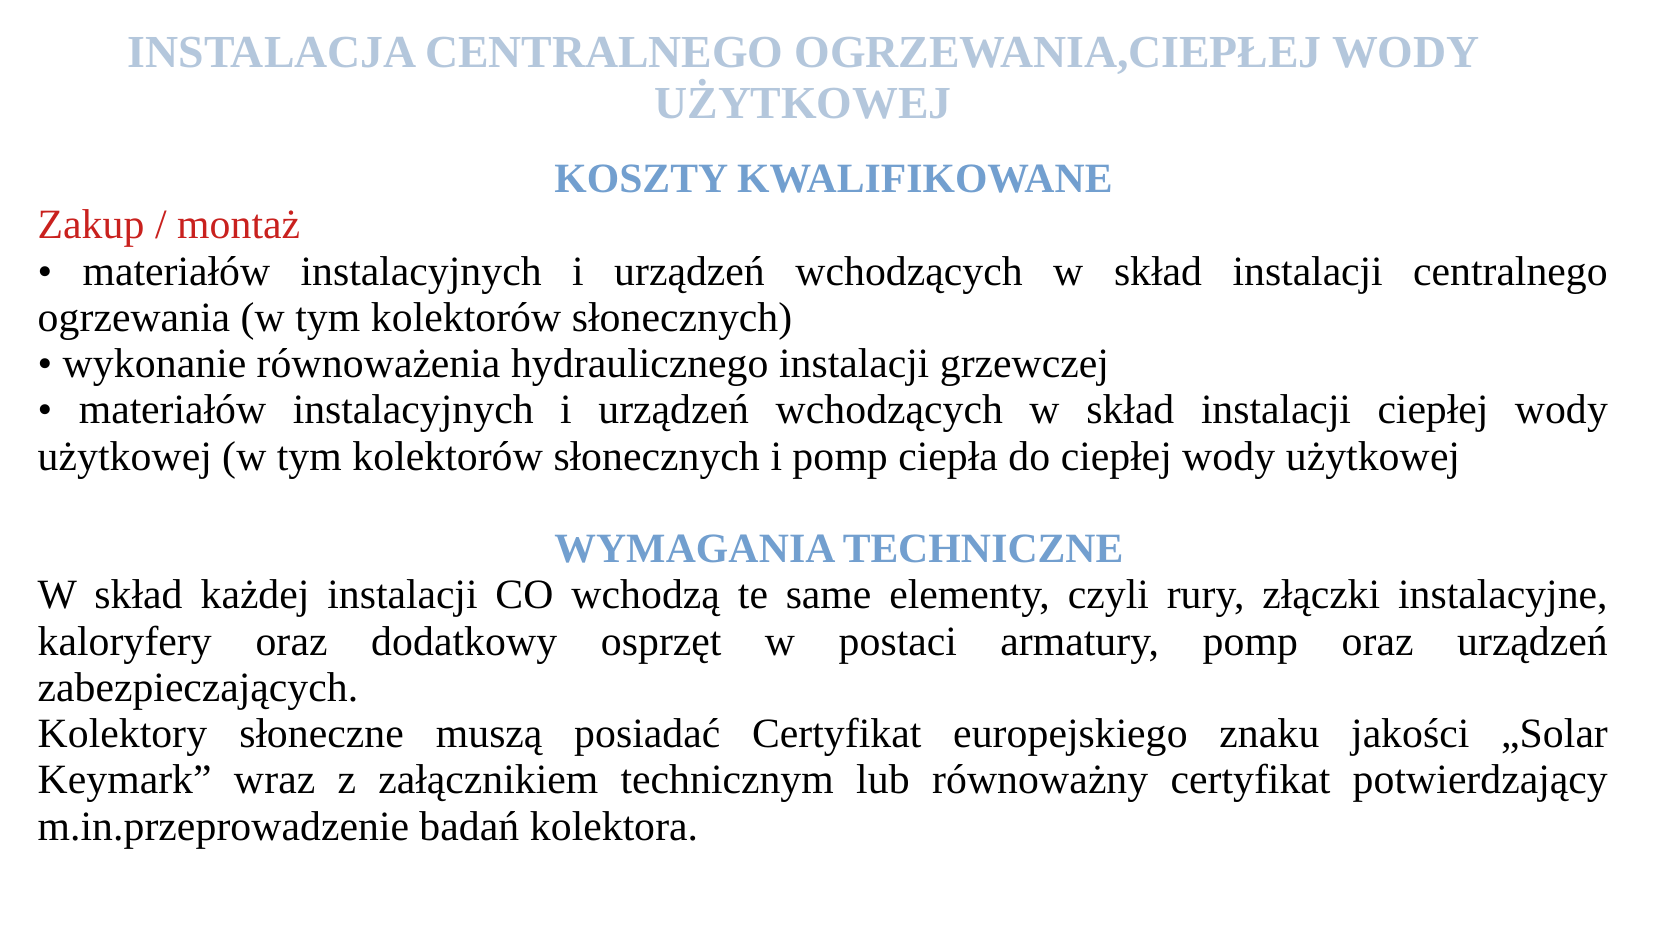

# INSTALACJA CENTRALNEGO OGRZEWANIA,CIEPŁEJ WODY UŻYTKOWEJ
							KOSZTY KWALIFIKOWANE
Zakup / montaż
• materiałów instalacyjnych i urządzeń wchodzących w skład instalacji centralnego ogrzewania (w tym kolektorów słonecznych)
• wykonanie równoważenia hydraulicznego instalacji grzewczej
• materiałów instalacyjnych i urządzeń wchodzących w skład instalacji ciepłej wody użytkowej (w tym kolektorów słonecznych i pomp ciepła do ciepłej wody użytkowej
							WYMAGANIA TECHNICZNE
W skład każdej instalacji CO wchodzą te same elementy, czyli rury, złączki instalacyjne, kaloryfery oraz dodatkowy osprzęt w postaci armatury, pomp oraz urządzeń zabezpieczających.
Kolektory słoneczne muszą posiadać Certyfikat europejskiego znaku jakości „Solar Keymark” wraz z załącznikiem technicznym lub równoważny certyfikat potwierdzający m.in.przeprowadzenie badań kolektora.